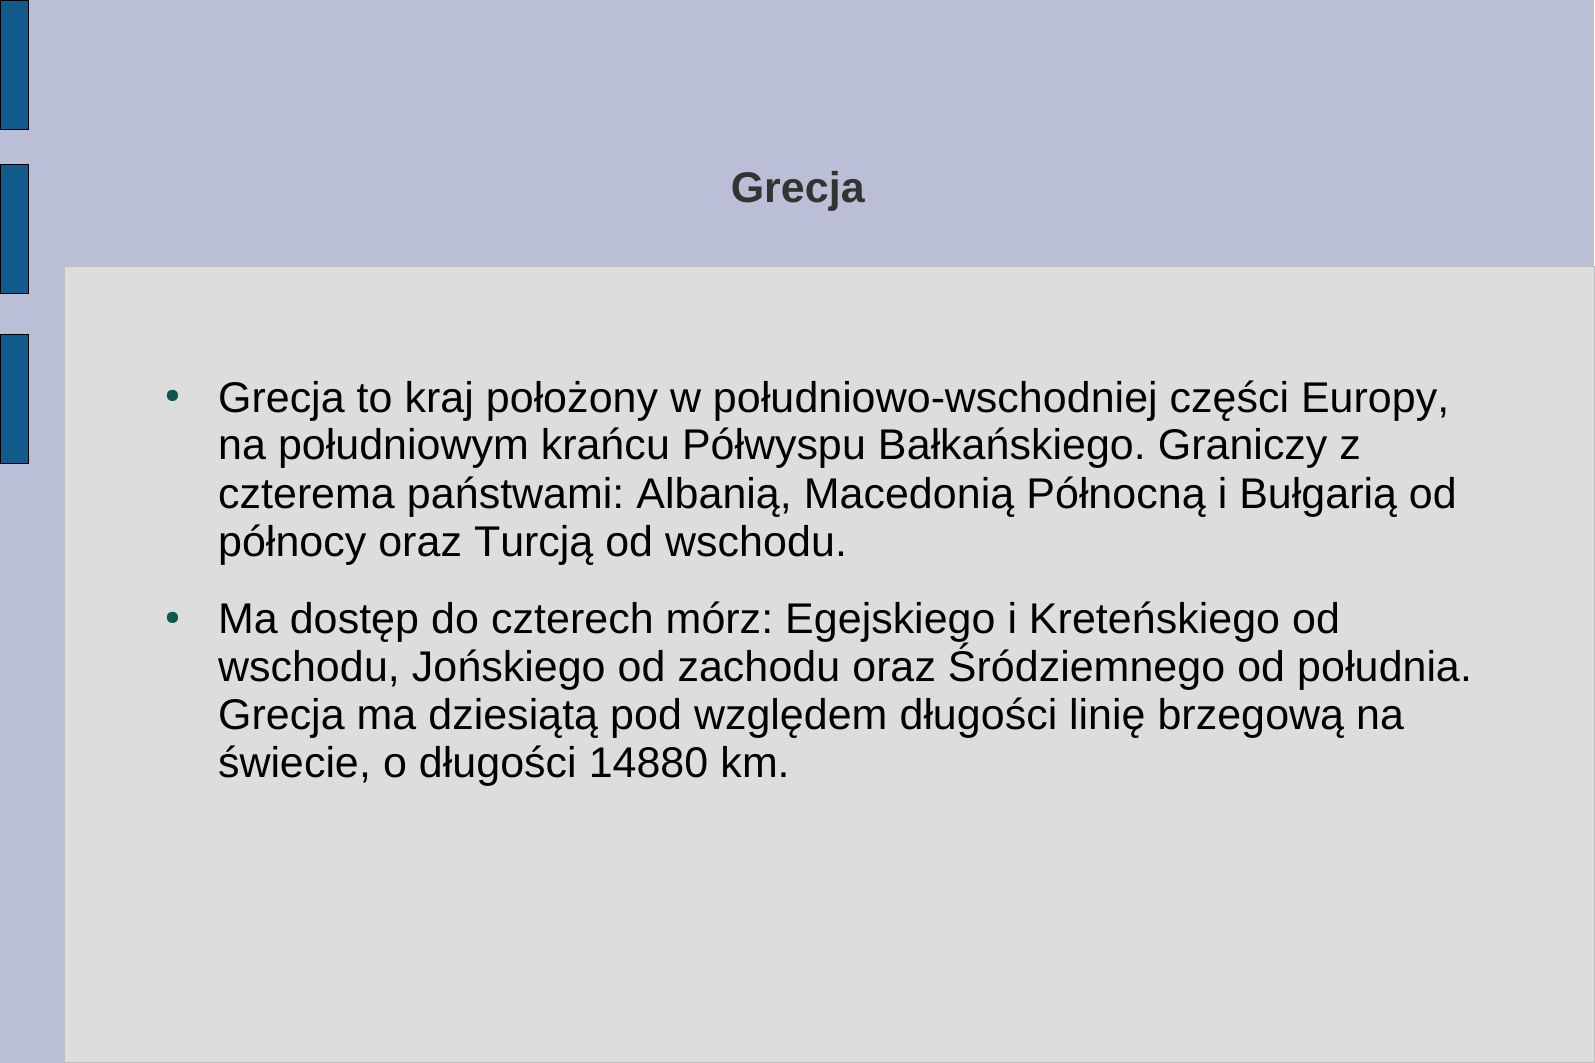

# Grecja
Grecja to kraj położony w południowo-wschodniej części Europy, na południowym krańcu Półwyspu Bałkańskiego. Graniczy z czterema państwami: Albanią, Macedonią Północną i Bułgarią od północy oraz Turcją od wschodu.
Ma dostęp do czterech mórz: Egejskiego i Kreteńskiego od wschodu, Jońskiego od zachodu oraz Śródziemnego od południa. Grecja ma dziesiątą pod względem długości linię brzegową na świecie, o długości 14880 km.